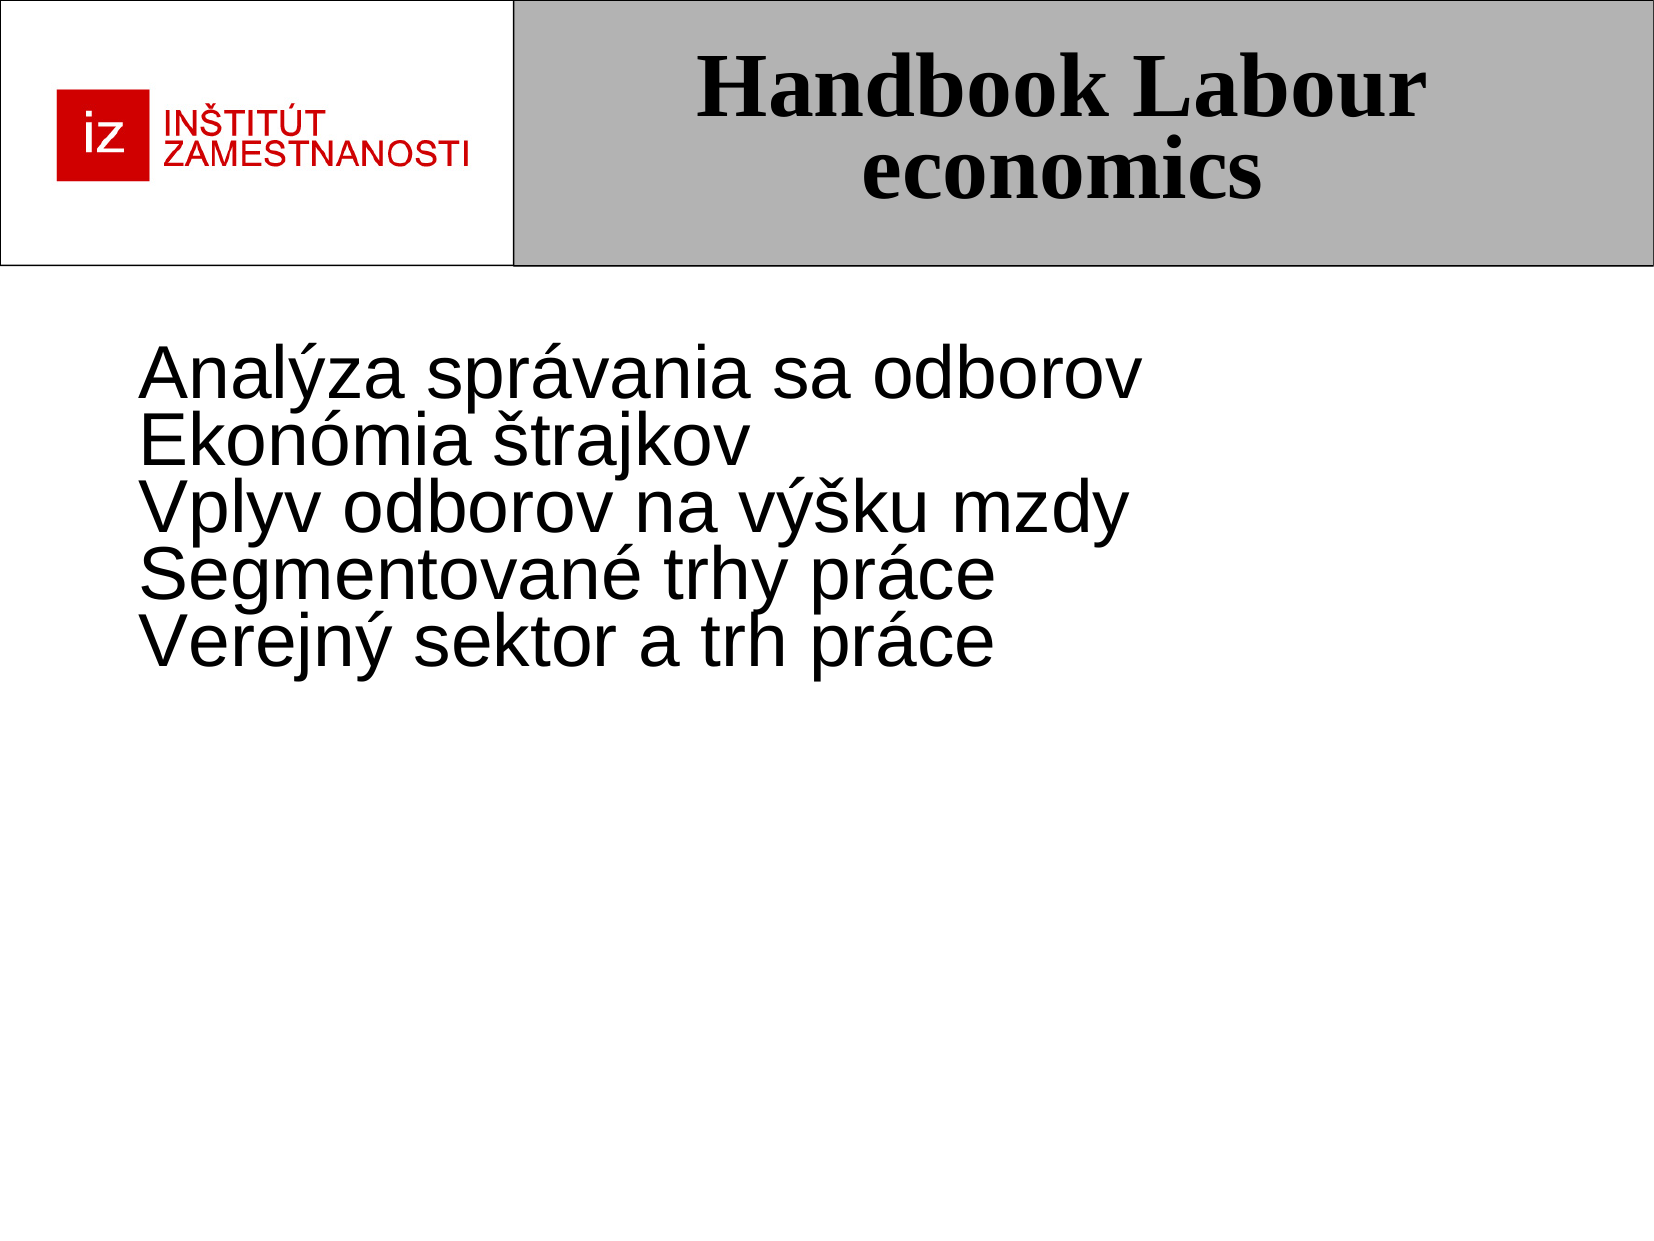

# Handbook Labour economics
Analýza správania sa odborov
Ekonómia štrajkov
Vplyv odborov na výšku mzdy
Segmentované trhy práce
Verejný sektor a trh práce